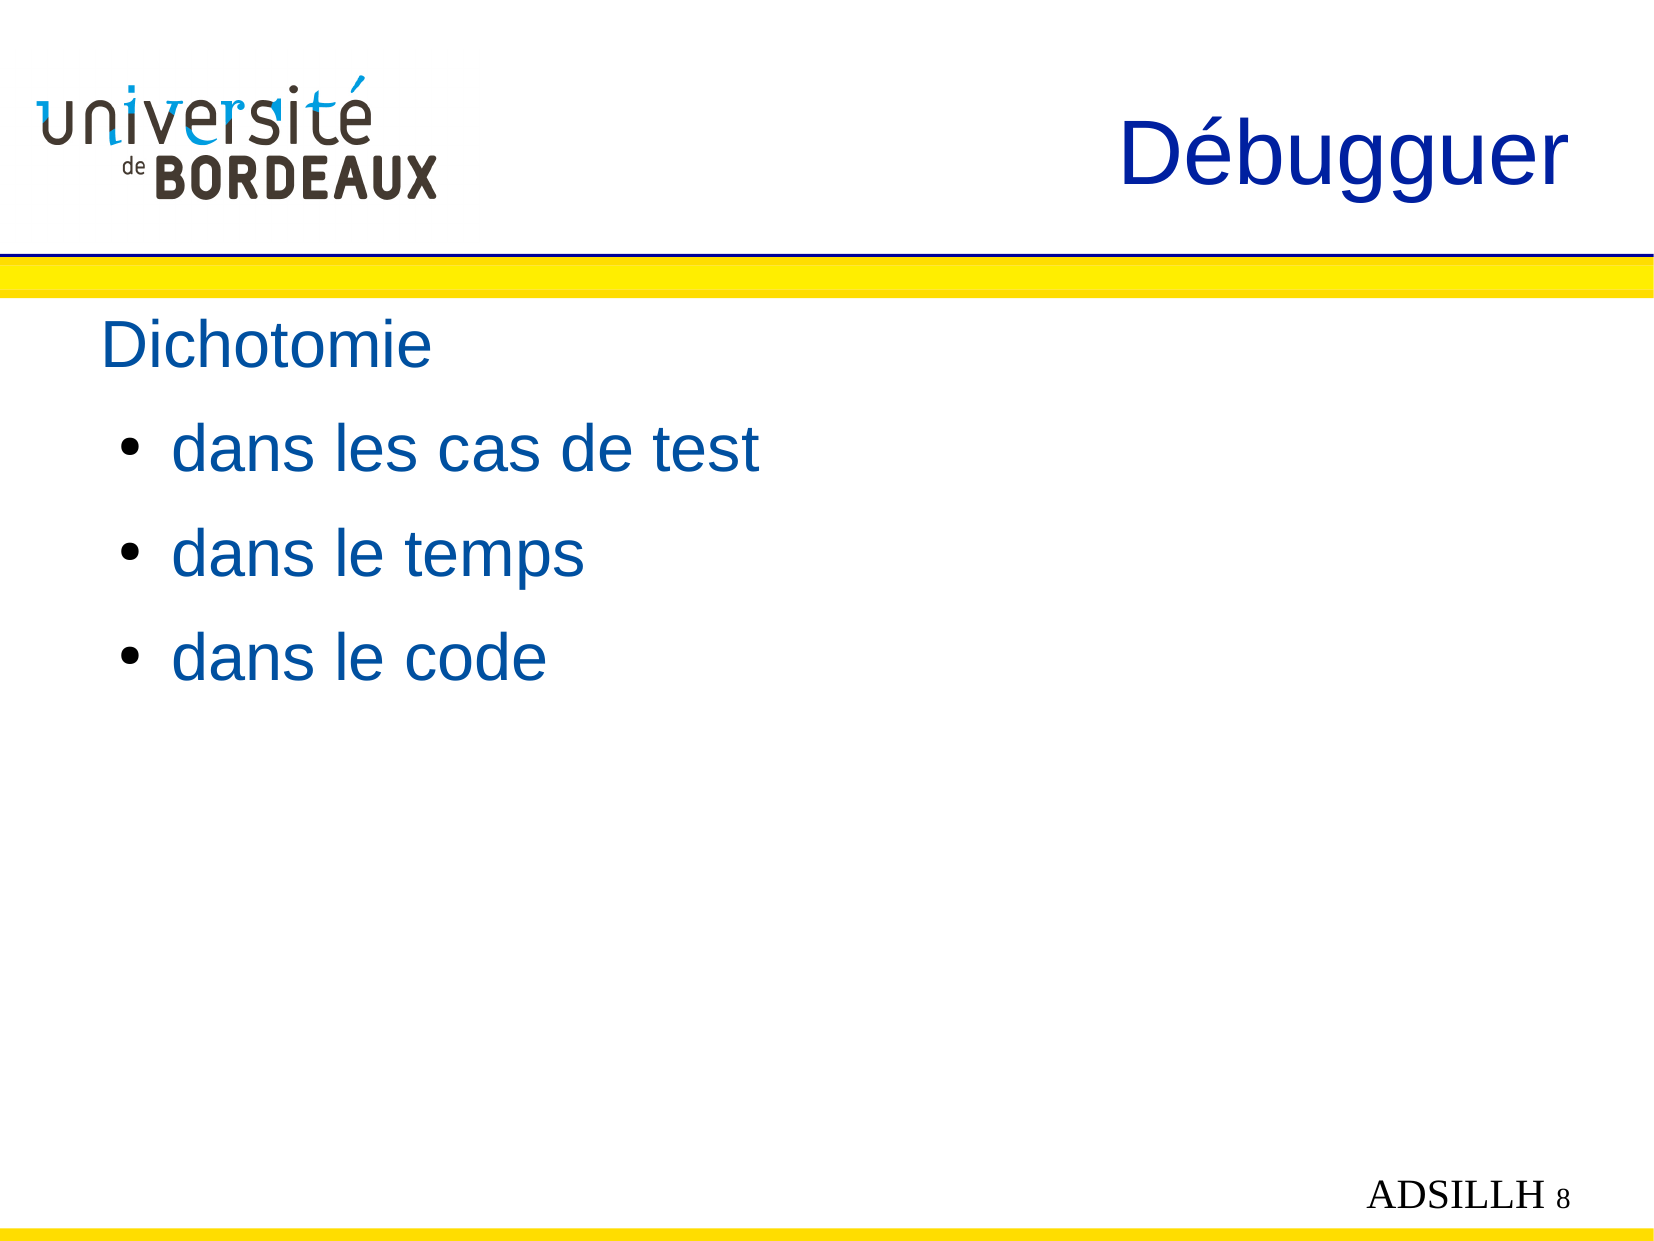

# Débugguer
Dichotomie
dans les cas de test
dans le temps
dans le code
8